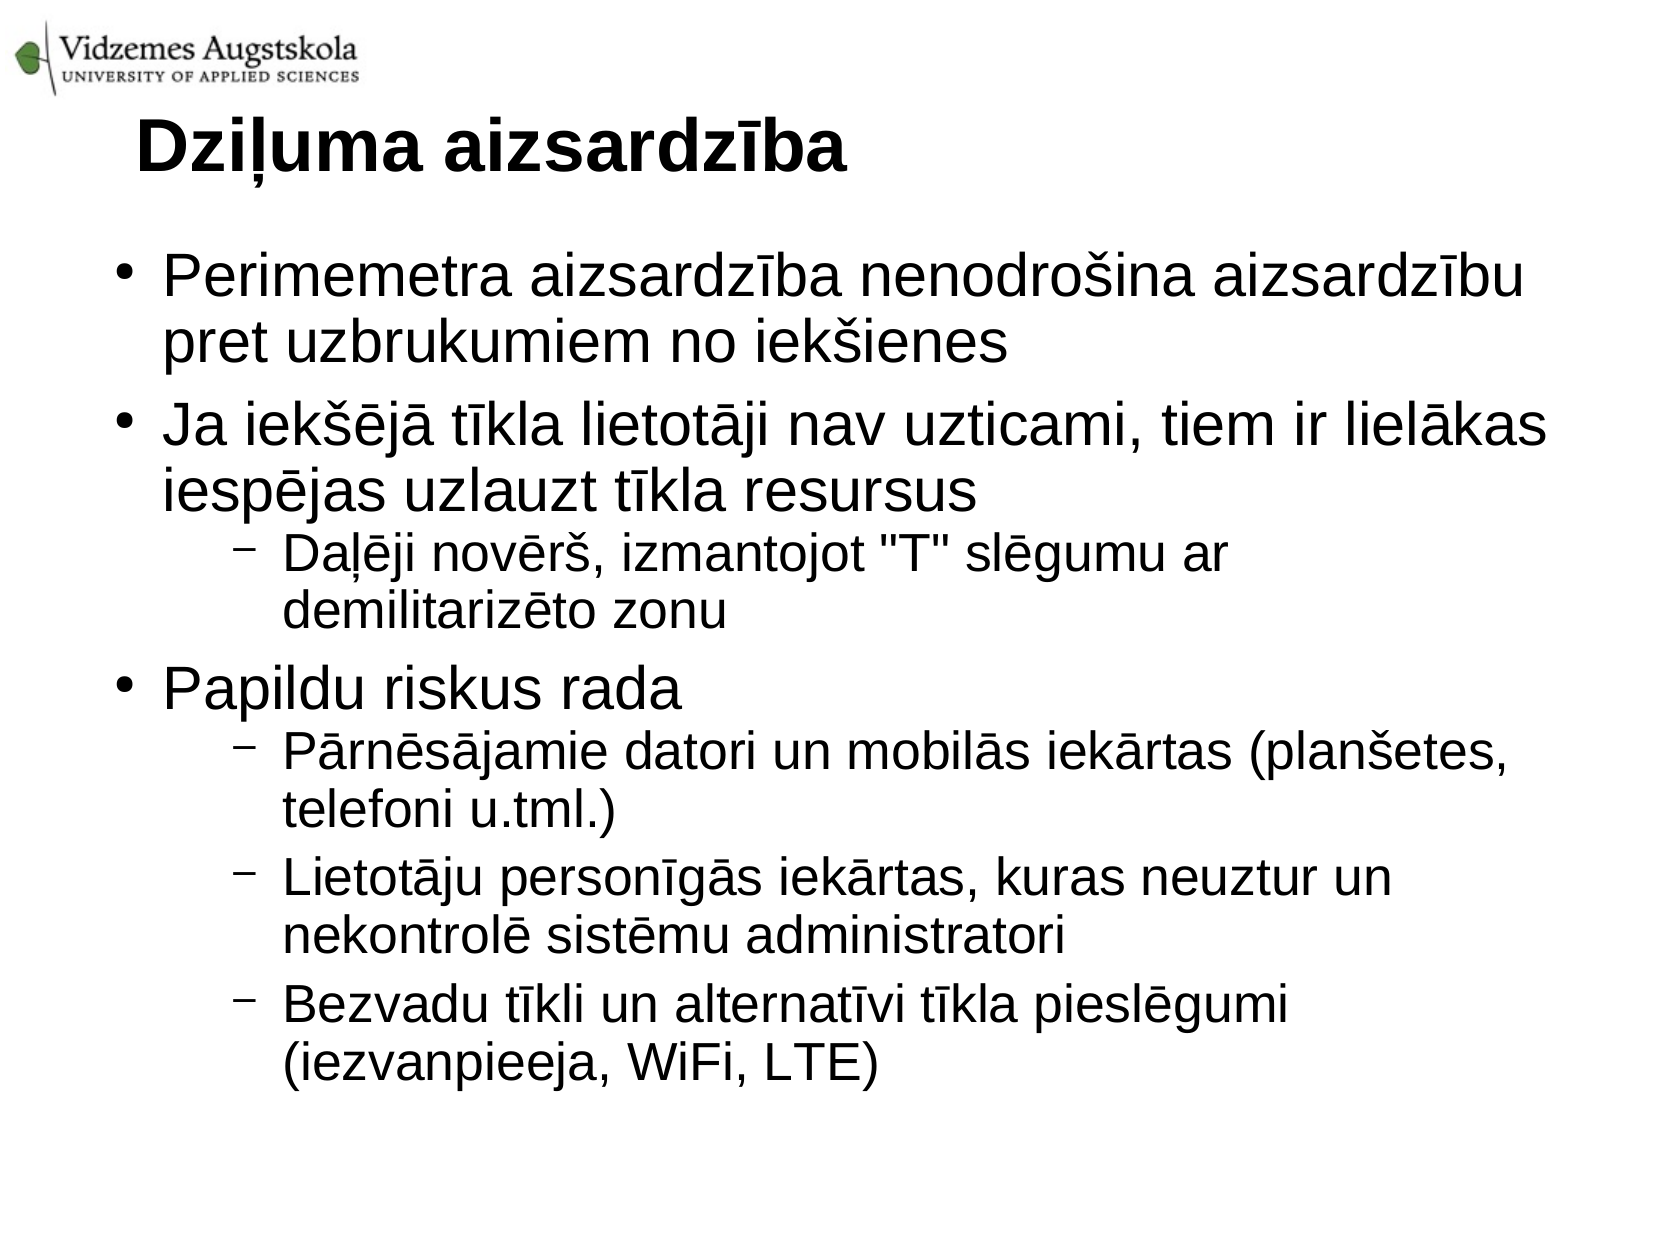

# Dziļuma aizsardzība
Perimemetra aizsardzība nenodrošina aizsardzību pret uzbrukumiem no iekšienes
Ja iekšējā tīkla lietotāji nav uzticami, tiem ir lielākas iespējas uzlauzt tīkla resursus
Daļēji novērš, izmantojot "T" slēgumu ar demilitarizēto zonu
Papildu riskus rada
Pārnēsājamie datori un mobilās iekārtas (planšetes, telefoni u.tml.)
Lietotāju personīgās iekārtas, kuras neuztur un nekontrolē sistēmu administratori
Bezvadu tīkli un alternatīvi tīkla pieslēgumi (iezvanpieeja, WiFi, LTE)